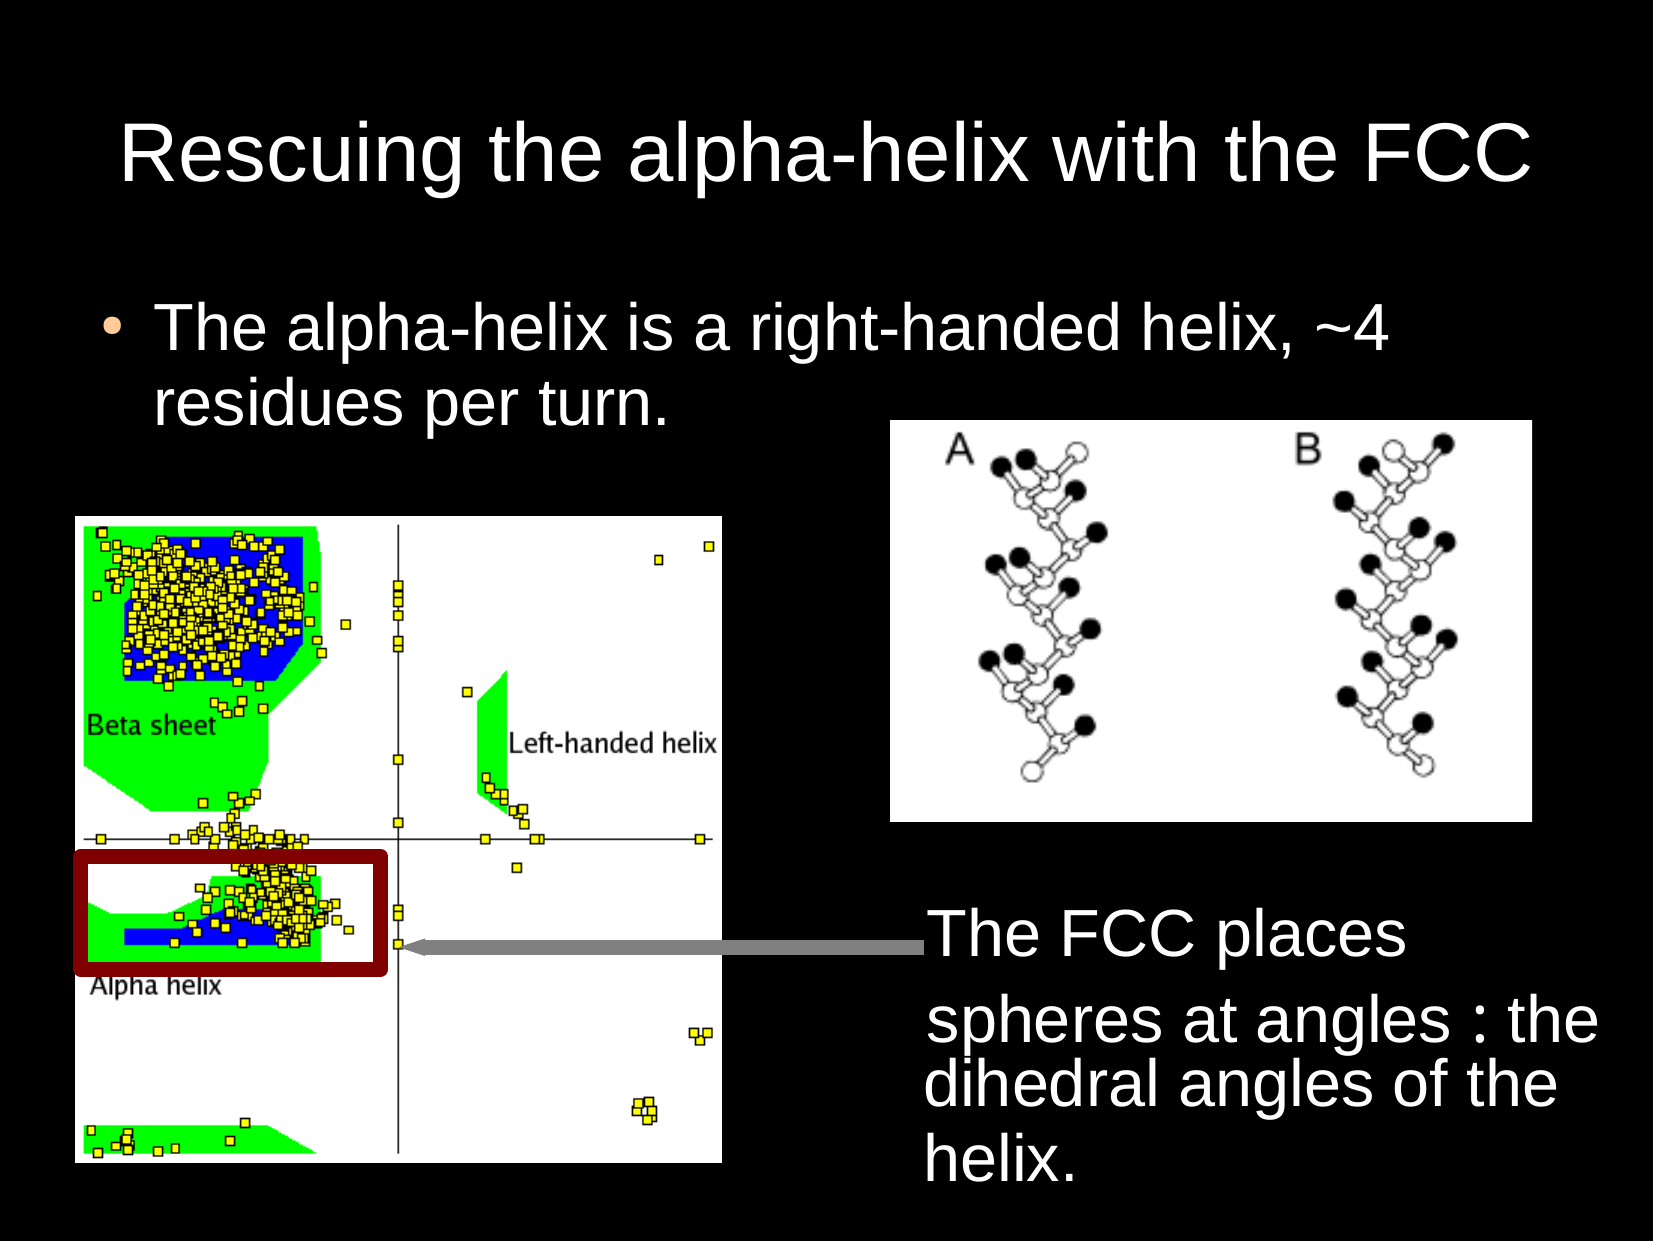

# Rescuing the alpha-helix with the FCC
The alpha-helix is a right-handed helix, ~4 residues per turn.
The FCC places spheres at angles : the
dihedral angles of the helix.